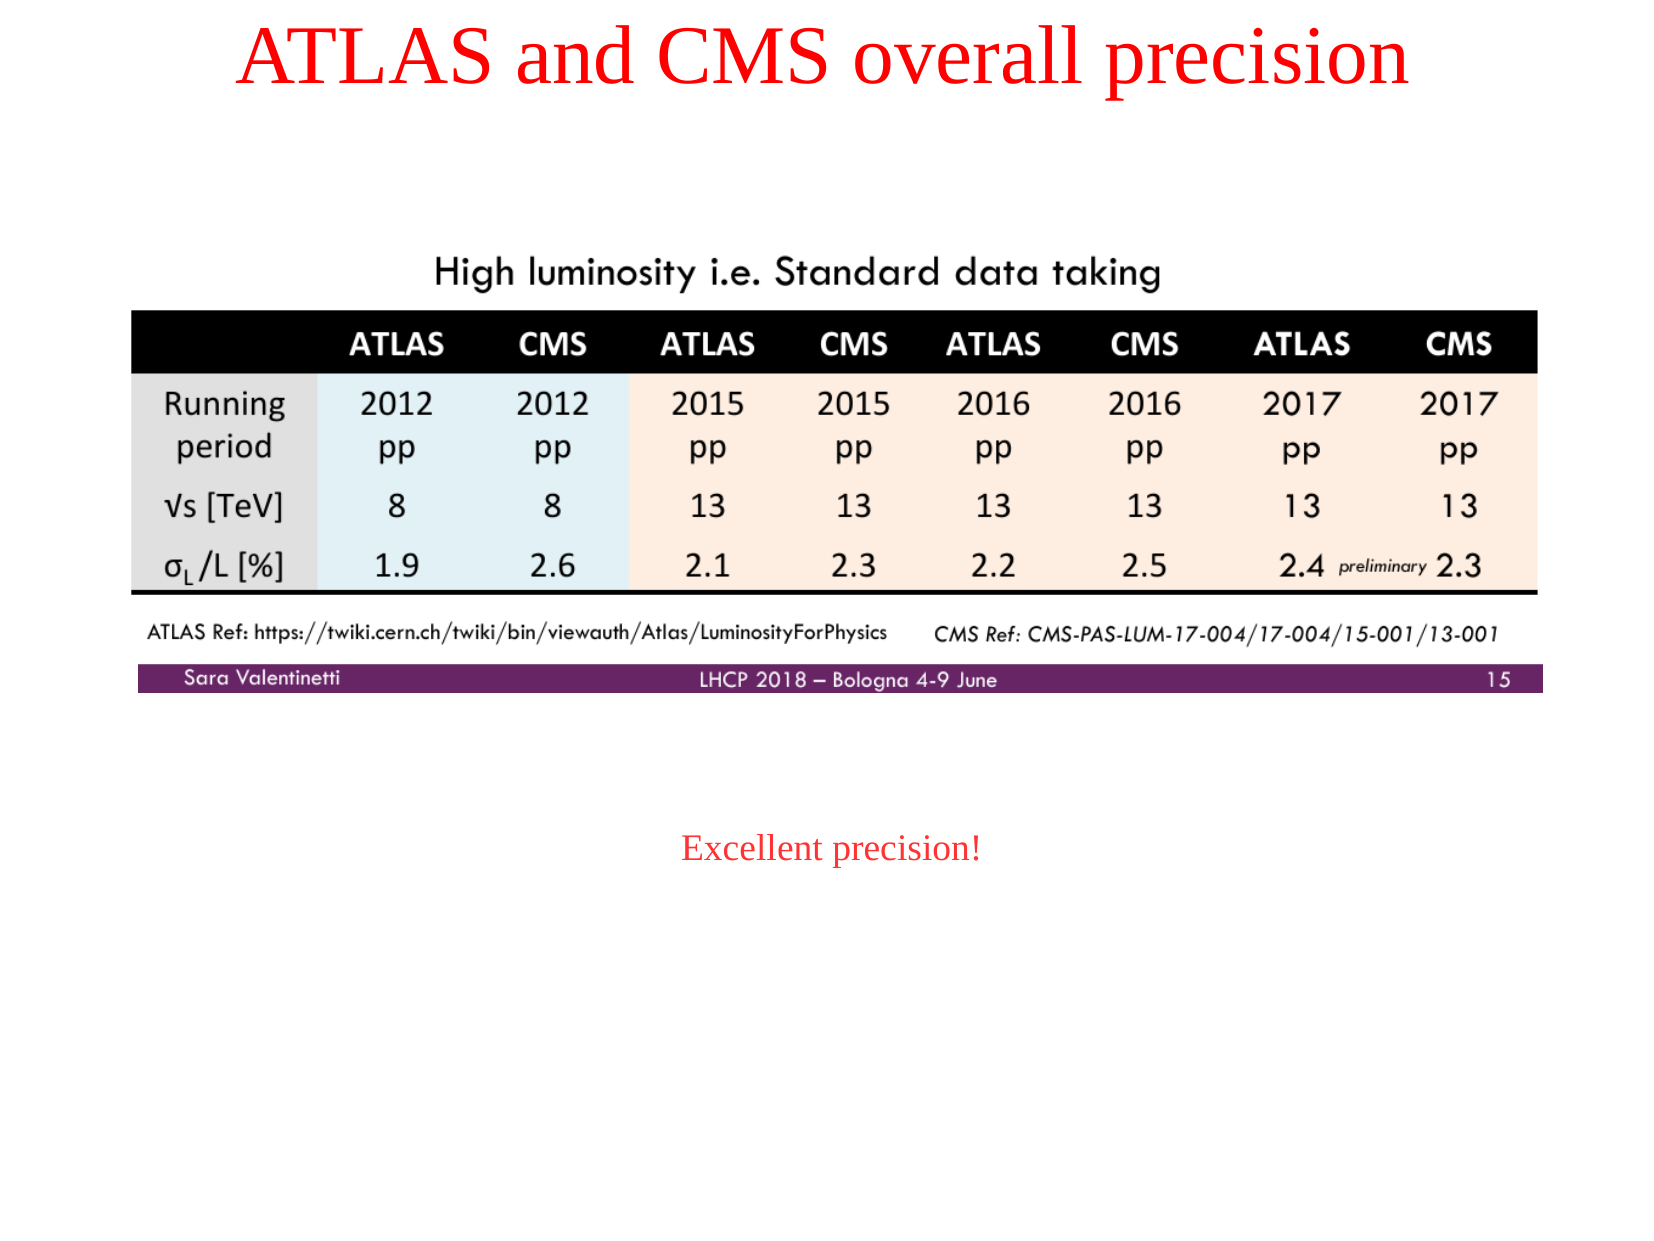

ATLAS and CMS overall precision
Excellent precision!